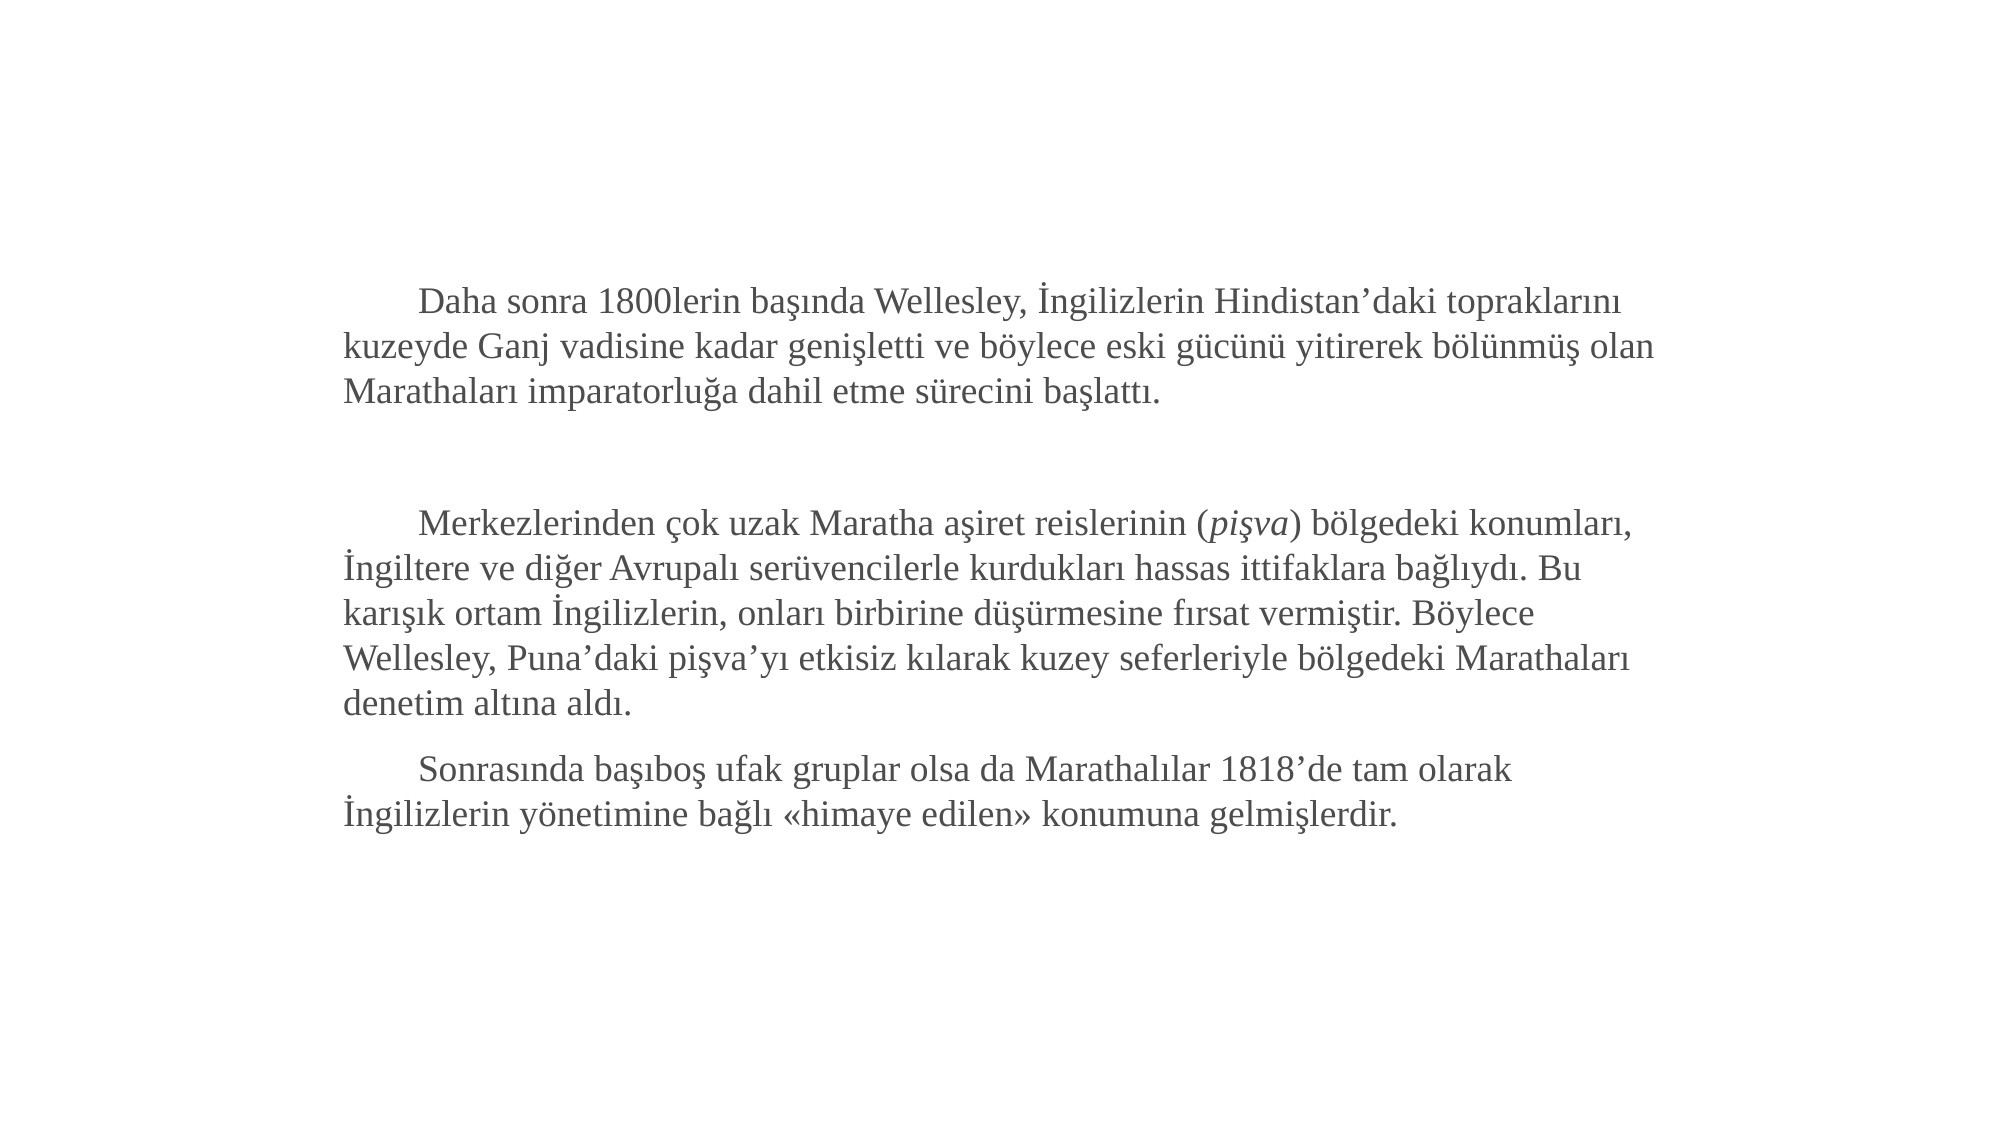

# Daha sonra 1800lerin başında Wellesley, İngilizlerin Hindistan’daki topraklarını kuzeyde Ganj vadisine kadar genişletti ve böylece eski gücünü yitirerek bölünmüş olan Marathaları imparatorluğa dahil etme sürecini başlattı.
	Merkezlerinden çok uzak Maratha aşiret reislerinin (pişva) bölgedeki konumları, İngiltere ve diğer Avrupalı serüvencilerle kurdukları hassas ittifaklara bağlıydı. Bu karışık ortam İngilizlerin, onları birbirine düşürmesine fırsat vermiştir. Böylece Wellesley, Puna’daki pişva’yı etkisiz kılarak kuzey seferleriyle bölgedeki Marathaları denetim altına aldı.
	Sonrasında başıboş ufak gruplar olsa da Marathalılar 1818’de tam olarak İngilizlerin yönetimine bağlı «himaye edilen» konumuna gelmişlerdir.